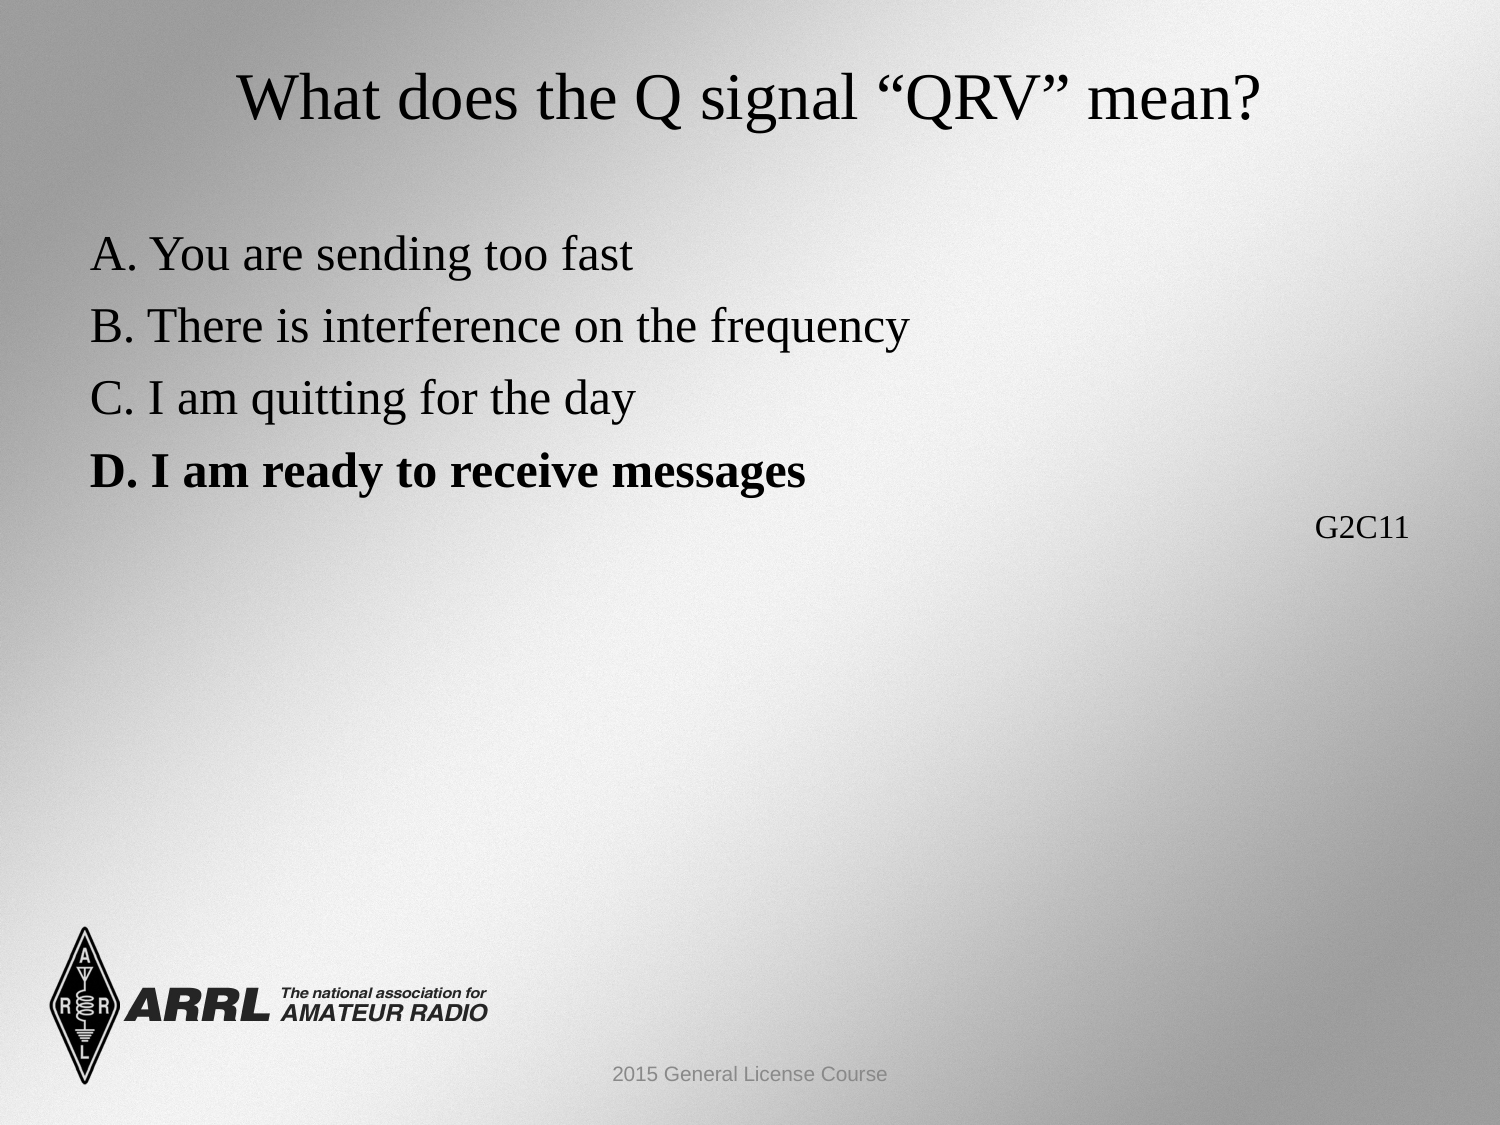

# What does the Q signal “QRV” mean?
A. You are sending too fast
B. There is interference on the frequency
C. I am quitting for the day
D. I am ready to receive messages
 G2C11
2015 General License Course